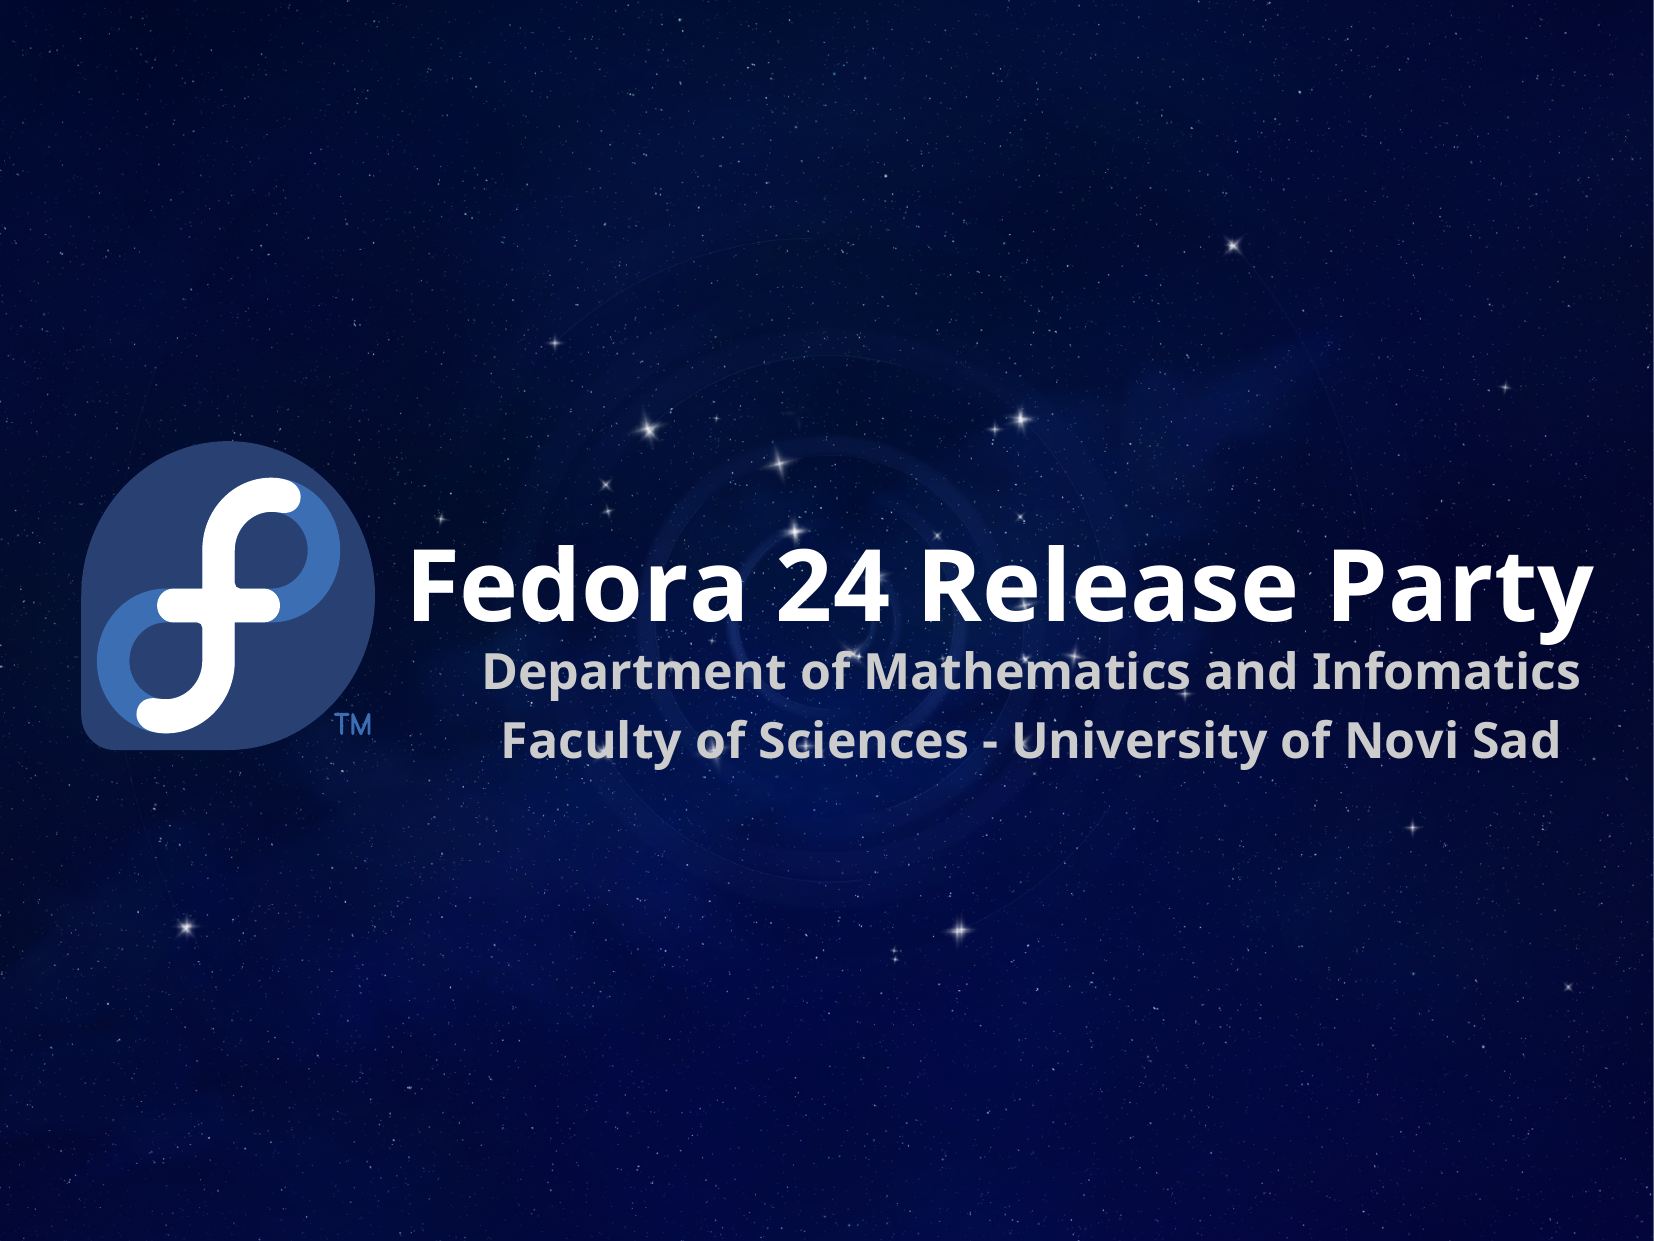

Fedora 24 Release Party
Department of Mathematics and Infomatics
Faculty of Sciences - University of Novi Sad